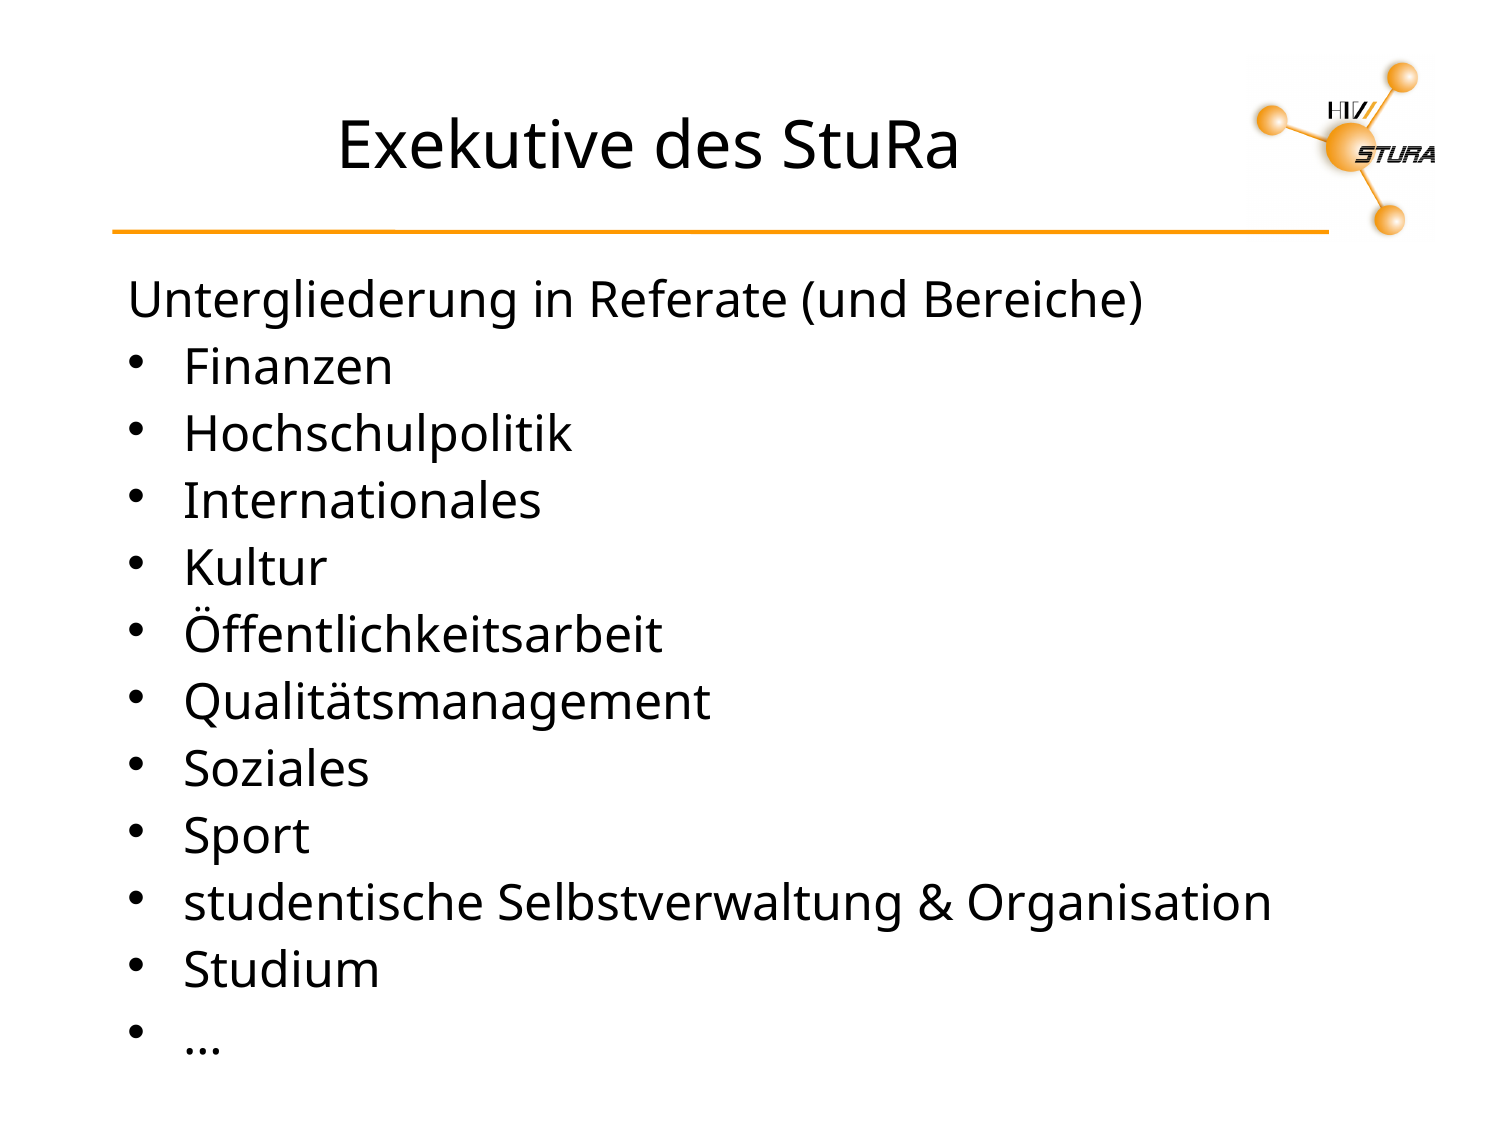

# Exekutive des StuRa
Untergliederung in Referate (und Bereiche)
Finanzen
Hochschulpolitik
Internationales
Kultur
Öffentlichkeitsarbeit
Qualitätsmanagement
Soziales
Sport
studentische Selbstverwaltung & Organisation
Studium
…